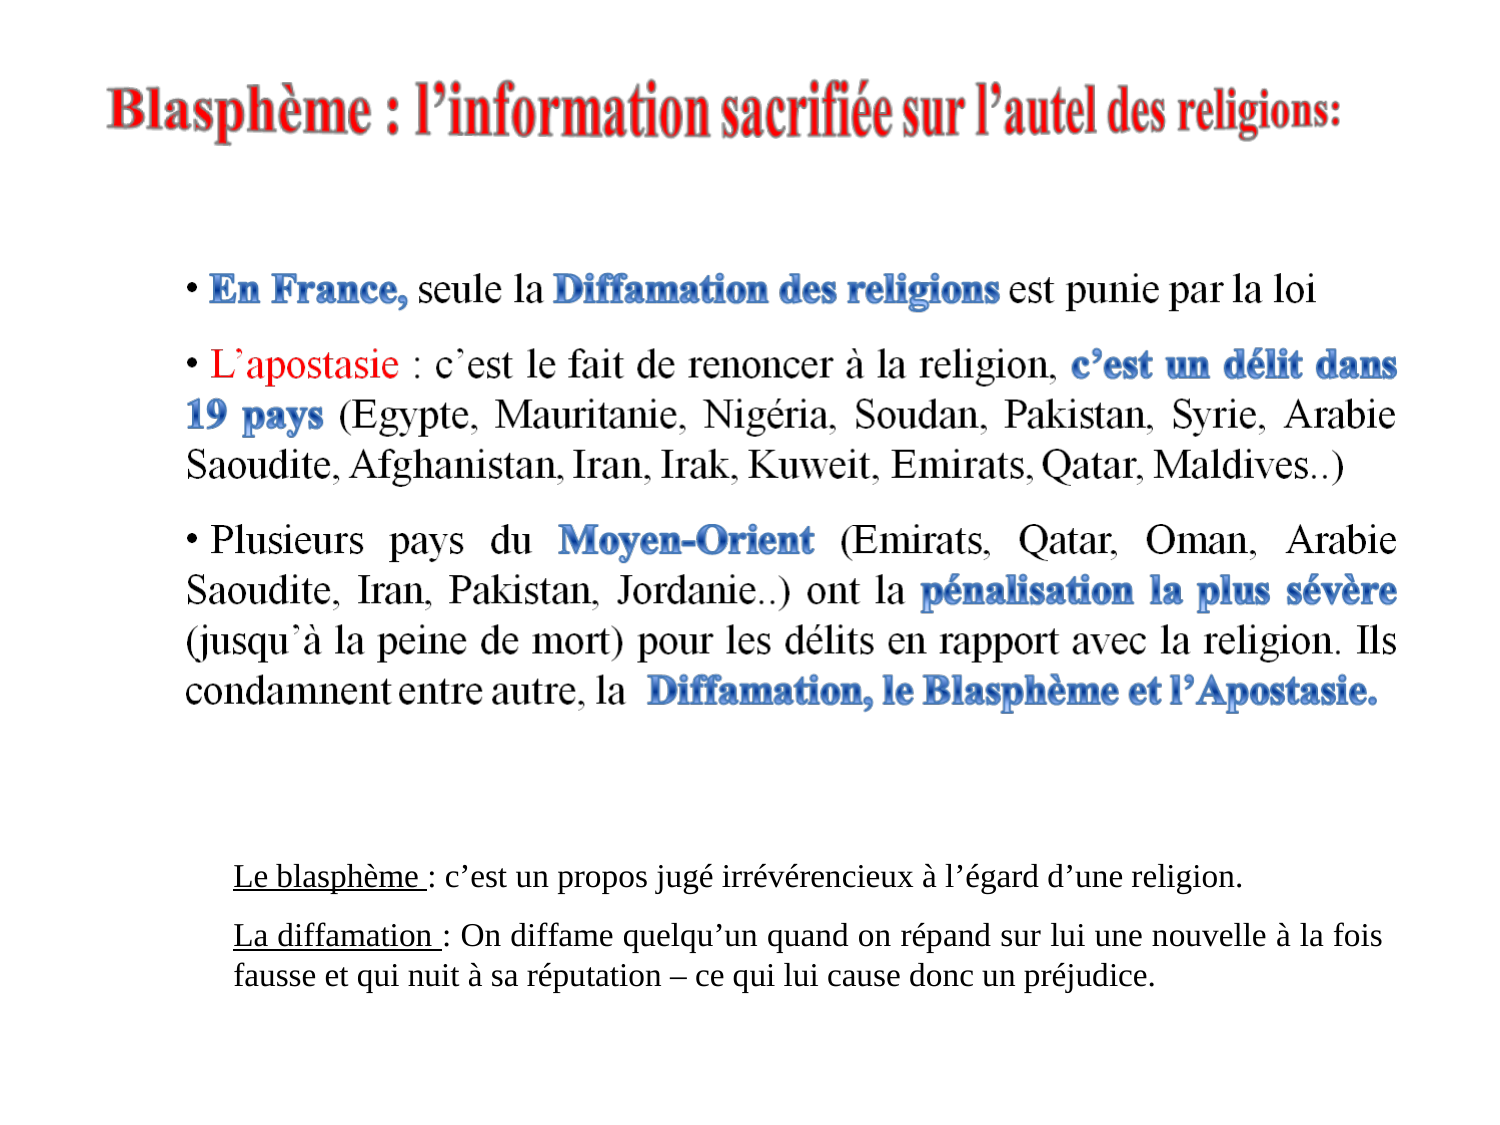

Le blasphème : c’est un propos jugé irrévérencieux à l’égard d’une religion.
La diffamation : On diffame quelqu’un quand on répand sur lui une nouvelle à la fois fausse et qui nuit à sa réputation – ce qui lui cause donc un préjudice.